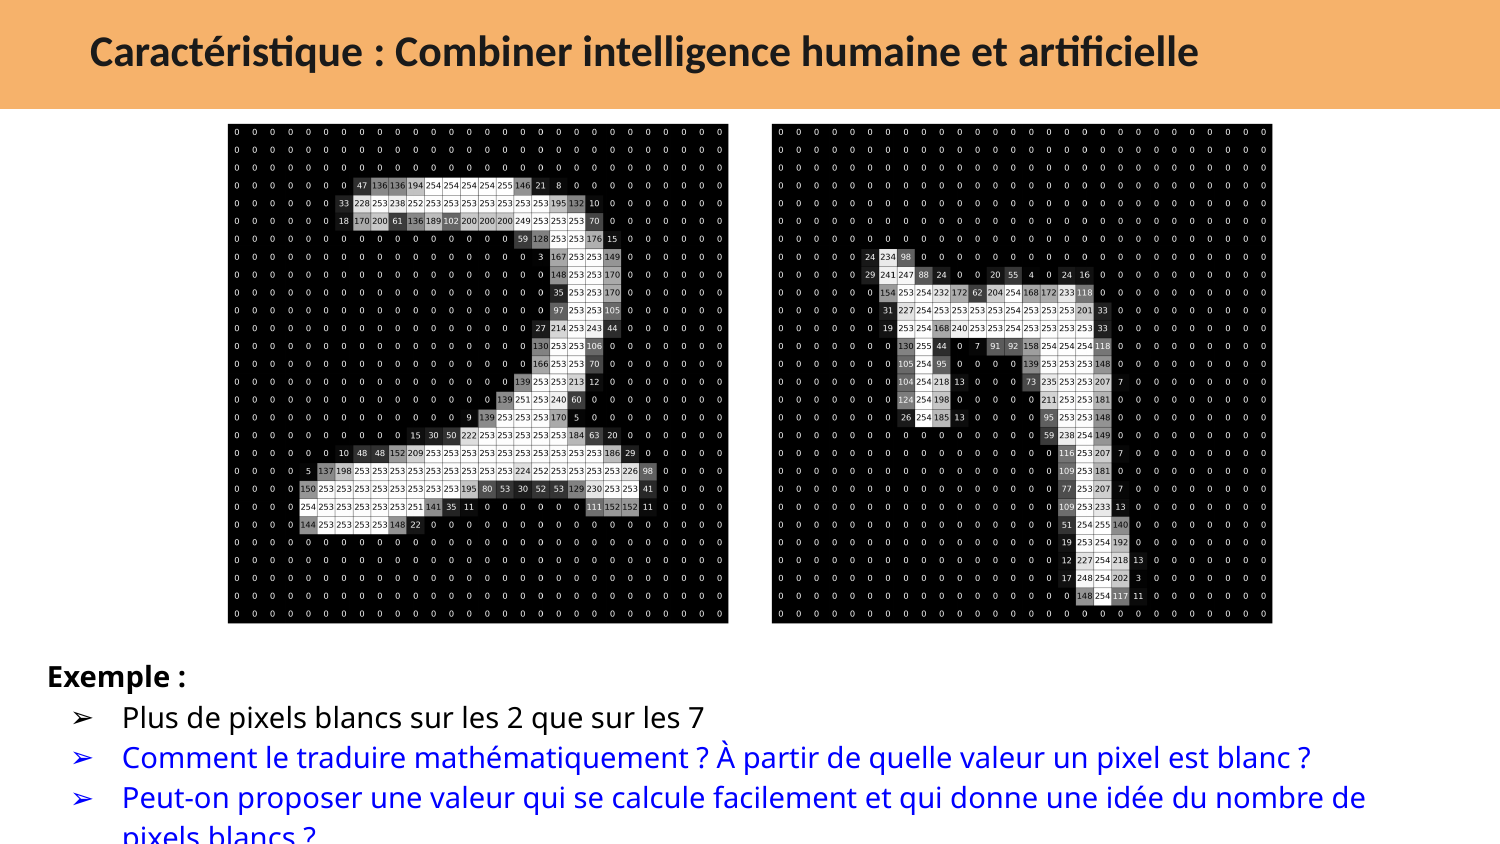

Caractéristique : Combiner intelligence humaine et artificielle
Exemple :
Plus de pixels blancs sur les 2 que sur les 7
Comment le traduire mathématiquement ? À partir de quelle valeur un pixel est blanc ?
Peut-on proposer une valeur qui se calcule facilement et qui donne une idée du nombre de pixels blancs ?